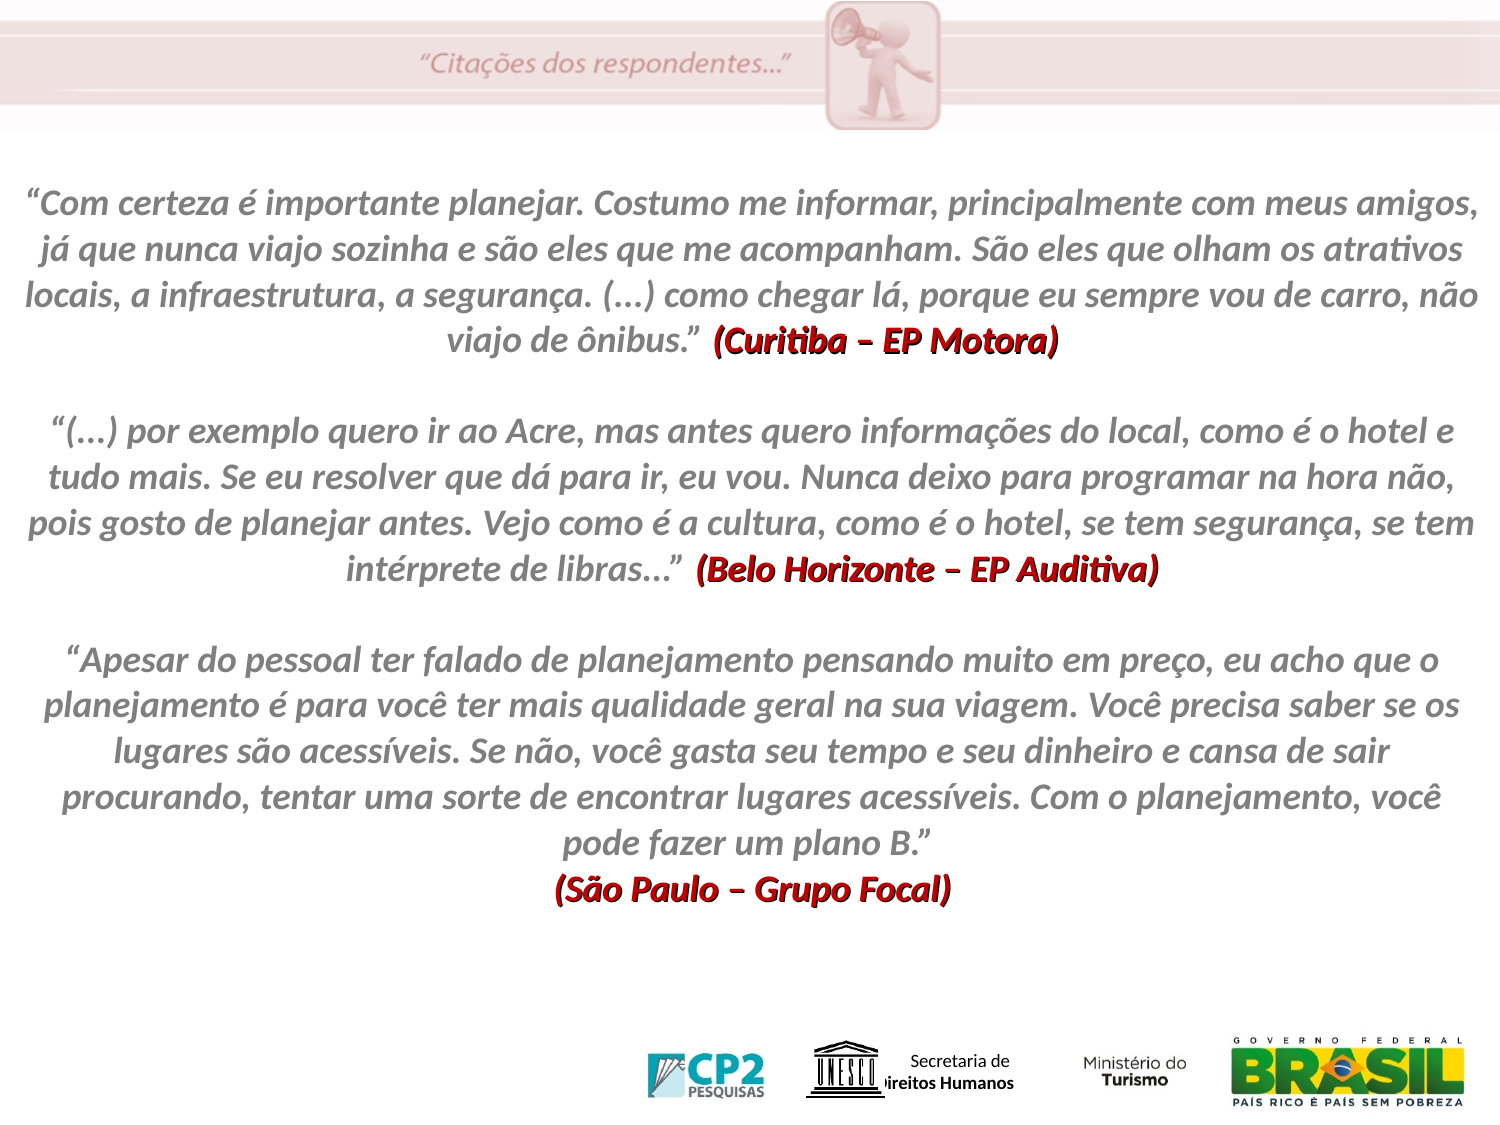

“Com certeza é importante planejar. Costumo me informar, principalmente com meus amigos, já que nunca viajo sozinha e são eles que me acompanham. São eles que olham os atrativos locais, a infraestrutura, a segurança. (...) como chegar lá, porque eu sempre vou de carro, não viajo de ônibus.” (Curitiba – EP Motora)
“(...) por exemplo quero ir ao Acre, mas antes quero informações do local, como é o hotel e tudo mais. Se eu resolver que dá para ir, eu vou. Nunca deixo para programar na hora não, pois gosto de planejar antes. Vejo como é a cultura, como é o hotel, se tem segurança, se tem intérprete de libras...” (Belo Horizonte – EP Auditiva)
“Apesar do pessoal ter falado de planejamento pensando muito em preço, eu acho que o planejamento é para você ter mais qualidade geral na sua viagem. Você precisa saber se os lugares são acessíveis. Se não, você gasta seu tempo e seu dinheiro e cansa de sair procurando, tentar uma sorte de encontrar lugares acessíveis. Com o planejamento, você pode fazer um plano B.”
(São Paulo – Grupo Focal)